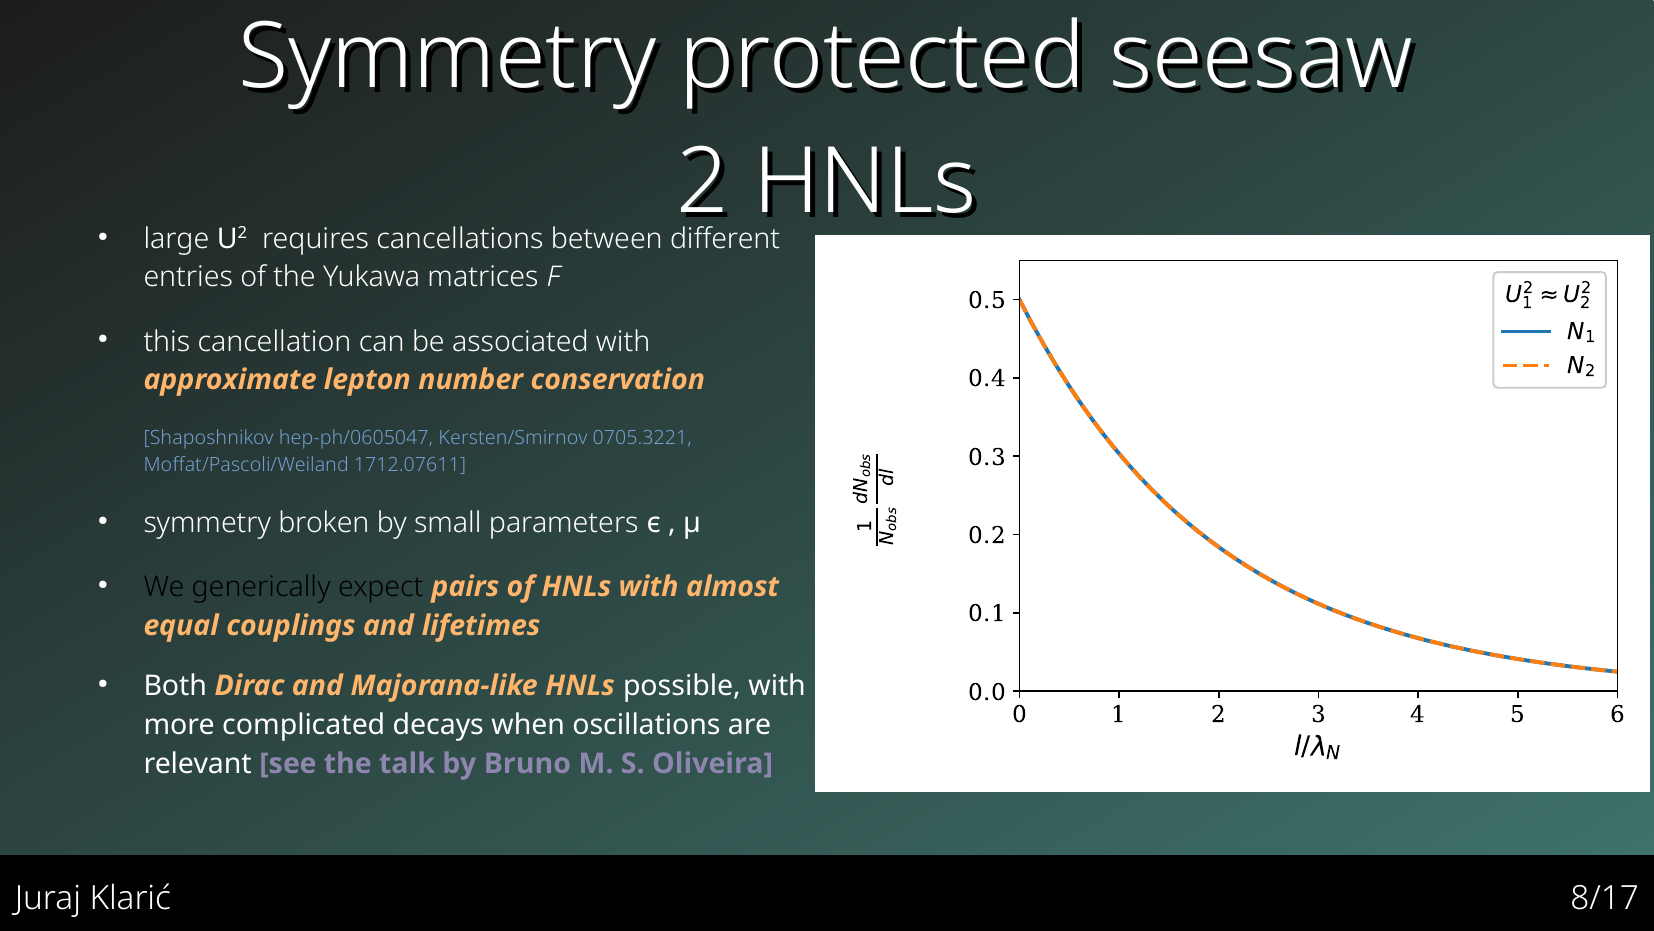

# Symmetry protected seesaw 2 HNLs
large U2 requires cancellations between different entries of the Yukawa matrices F
this cancellation can be associated with approximate lepton number conservation
[Shaposhnikov hep-ph/0605047, Kersten/Smirnov 0705.3221, Moffat/Pascoli/Weiland 1712.07611]
symmetry broken by small parameters ϵ , μ
We generically expect pairs of HNLs with almost equal couplings and lifetimes
Both Dirac and Majorana-like HNLs possible, with
more complicated decays when oscillations are relevant [see the talk by Bruno M. S. Oliveira]